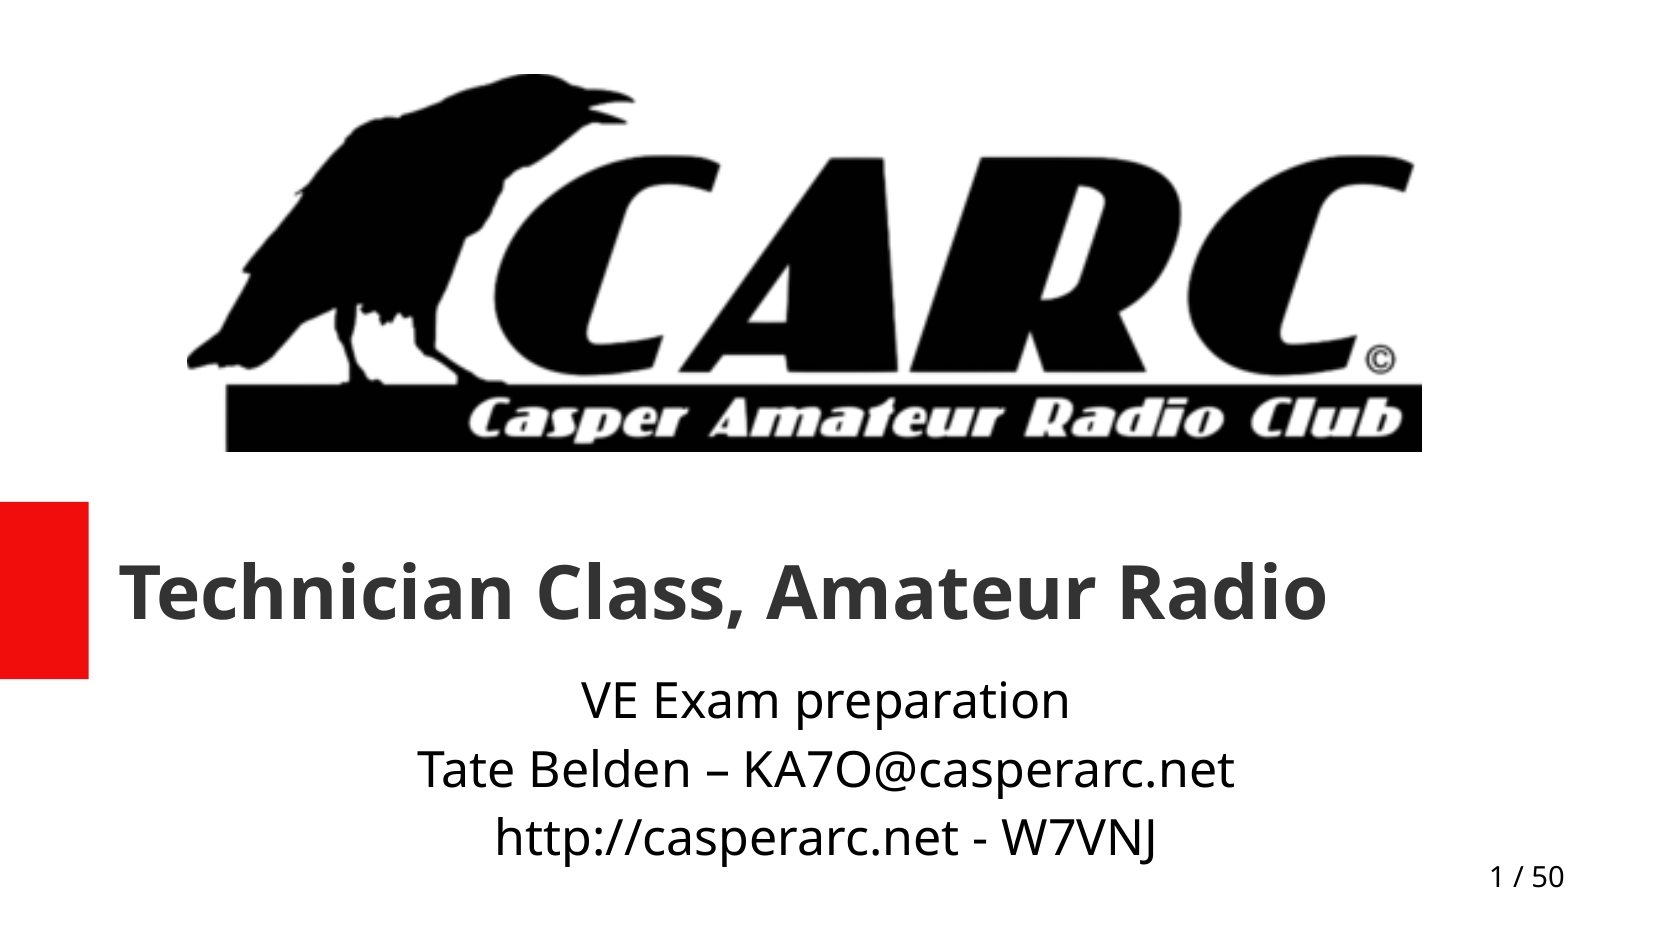

# Technician Class, Amateur Radio
VE Exam preparation
Tate Belden – KA7O@casperarc.net
http://casperarc.net - W7VNJ
1